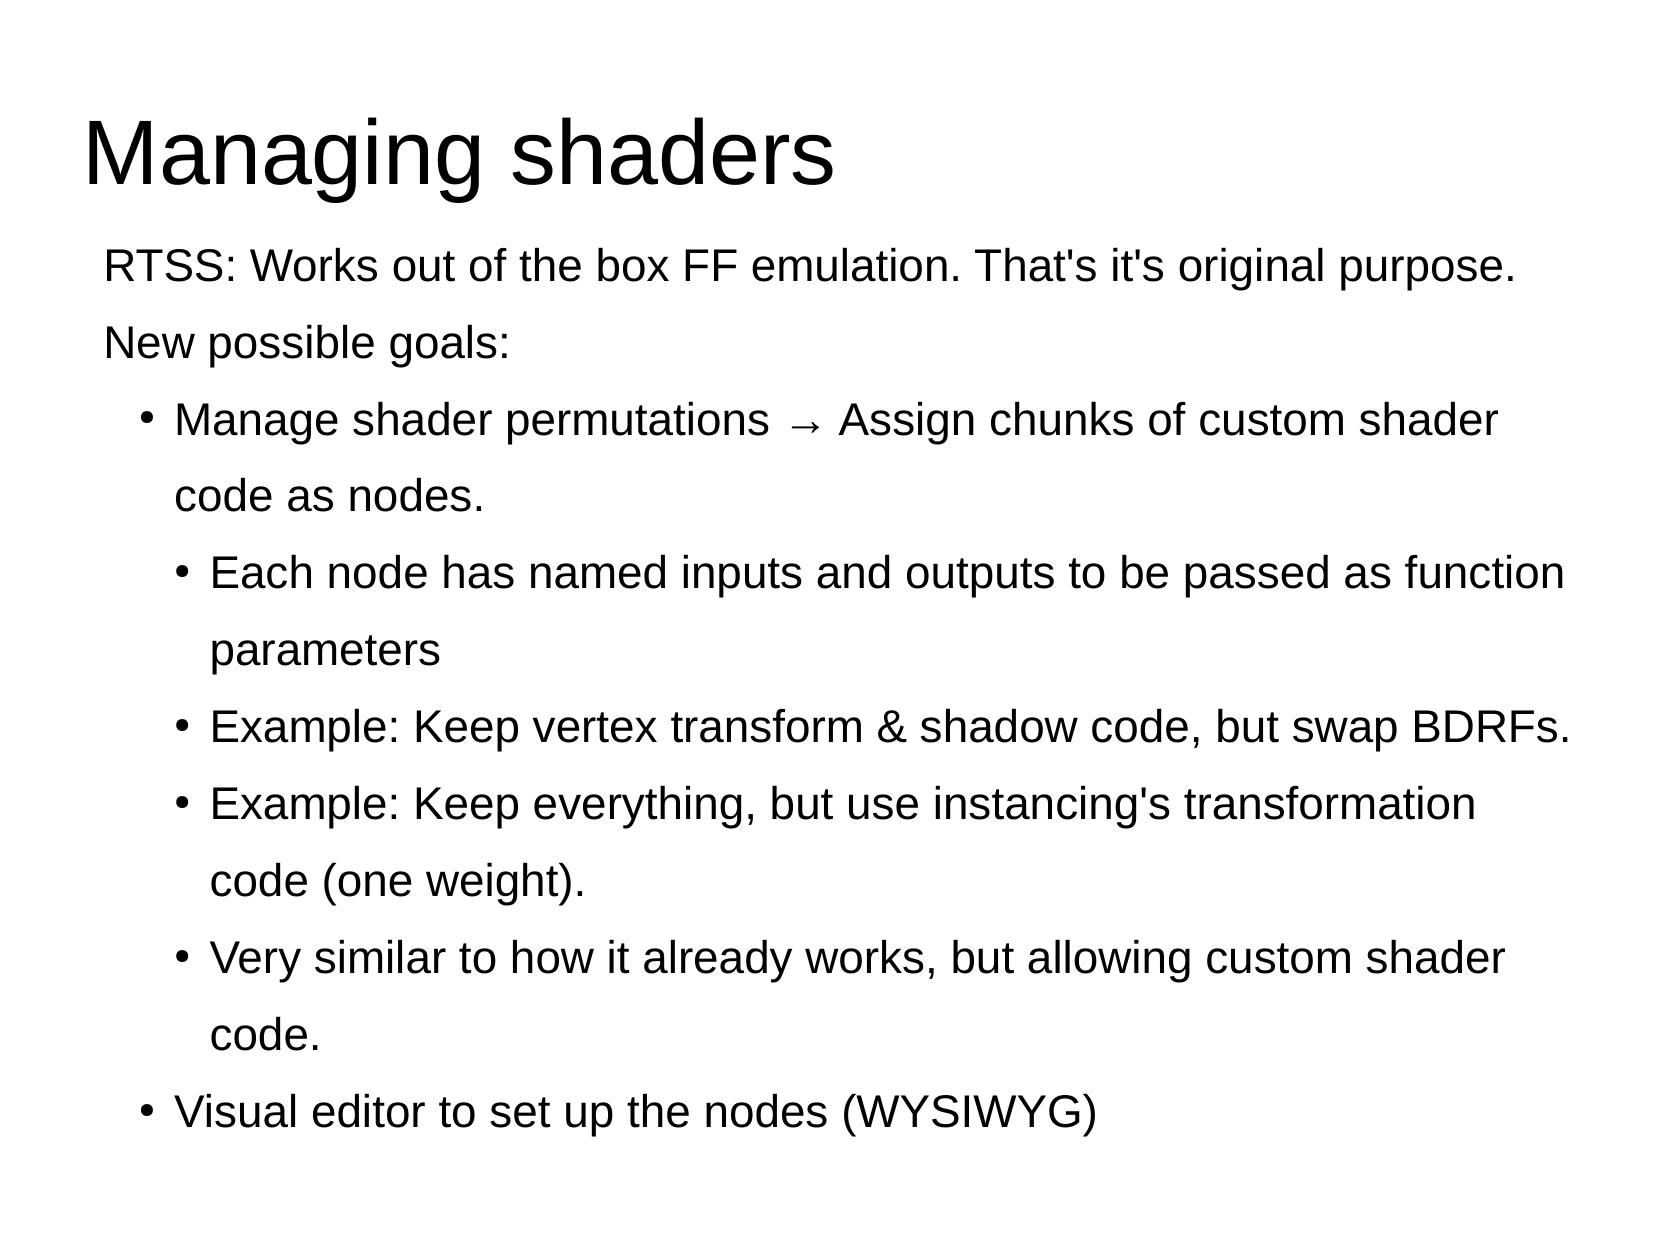

# Managing shaders
RTSS: Works out of the box FF emulation. That's it's original purpose.
New possible goals:
Manage shader permutations → Assign chunks of custom shader code as nodes.
Each node has named inputs and outputs to be passed as function parameters
Example: Keep vertex transform & shadow code, but swap BDRFs.
Example: Keep everything, but use instancing's transformation code (one weight).
Very similar to how it already works, but allowing custom shader code.
Visual editor to set up the nodes (WYSIWYG)